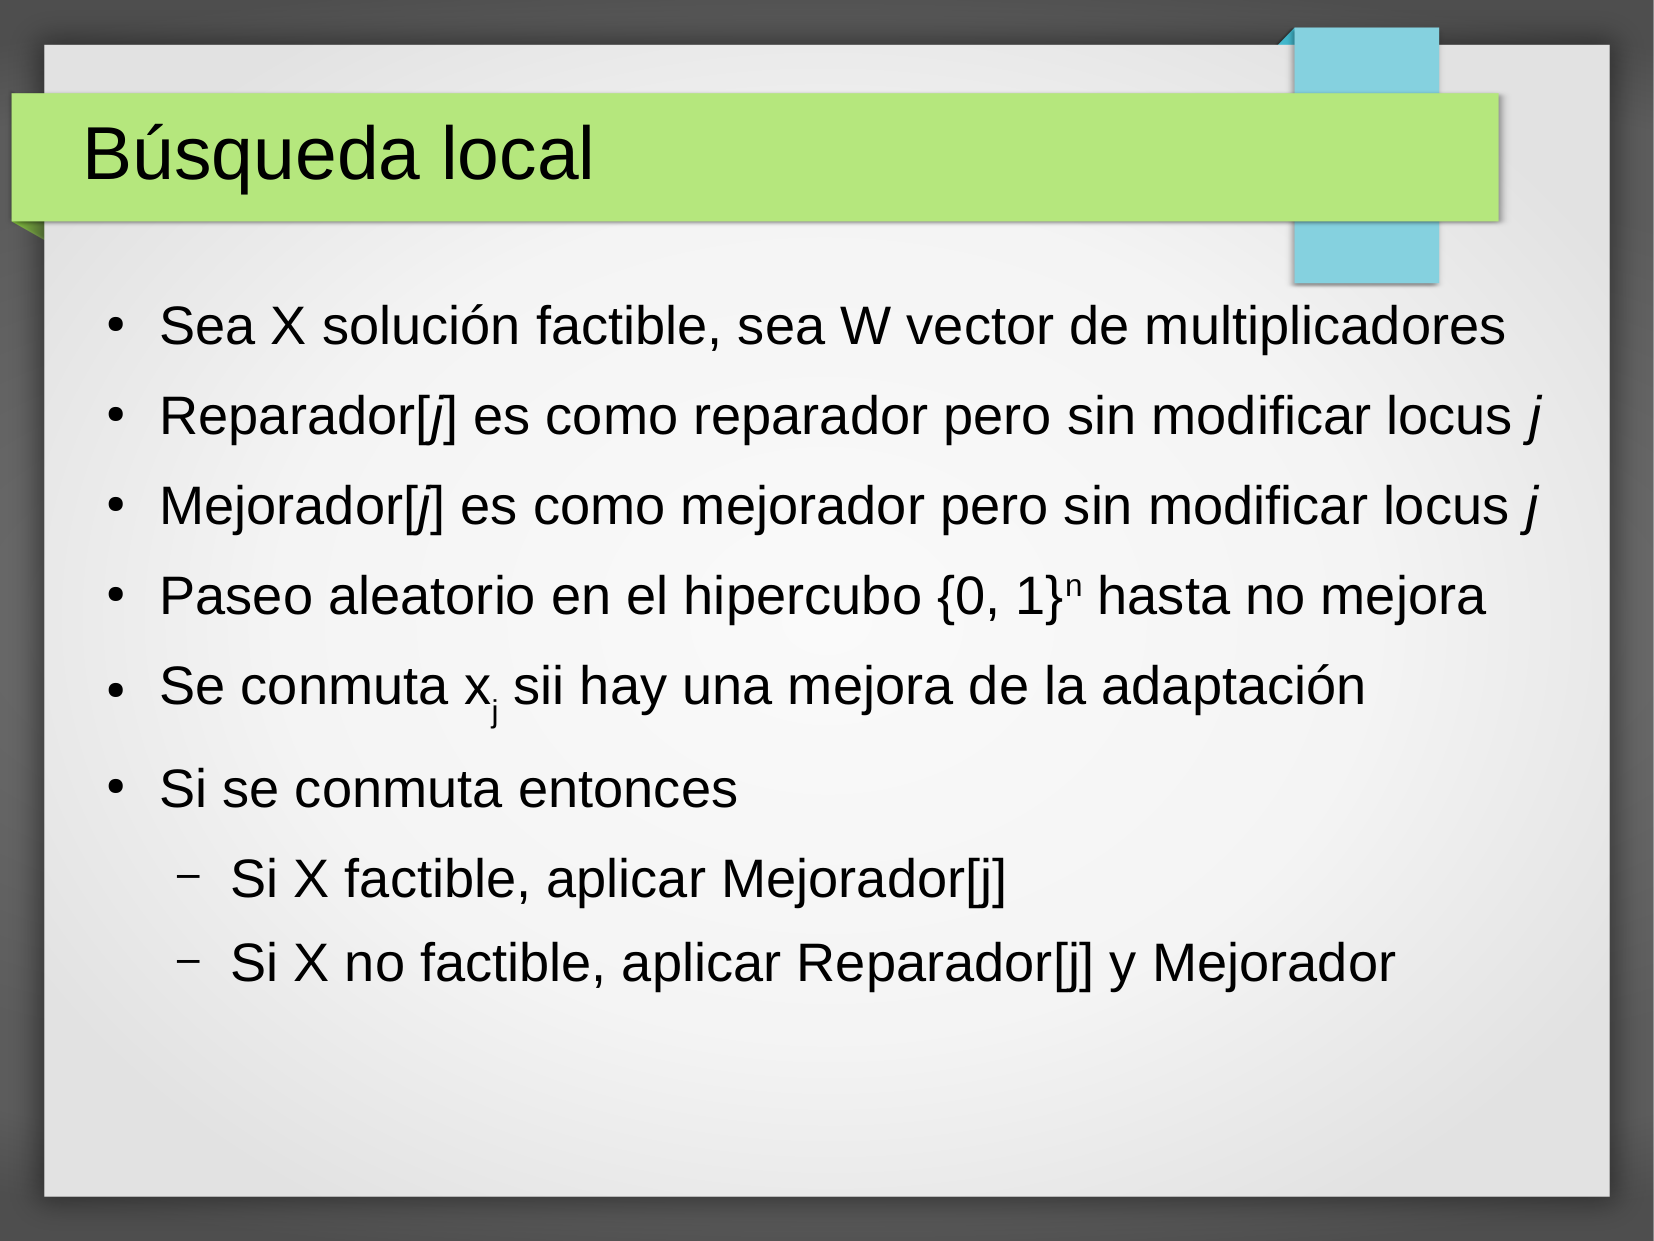

# Búsqueda local
Sea X solución factible, sea W vector de multiplicadores
Reparador[j] es como reparador pero sin modificar locus j
Mejorador[j] es como mejorador pero sin modificar locus j
Paseo aleatorio en el hipercubo {0, 1}n hasta no mejora
Se conmuta xj sii hay una mejora de la adaptación
Si se conmuta entonces
Si X factible, aplicar Mejorador[j]
Si X no factible, aplicar Reparador[j] y Mejorador